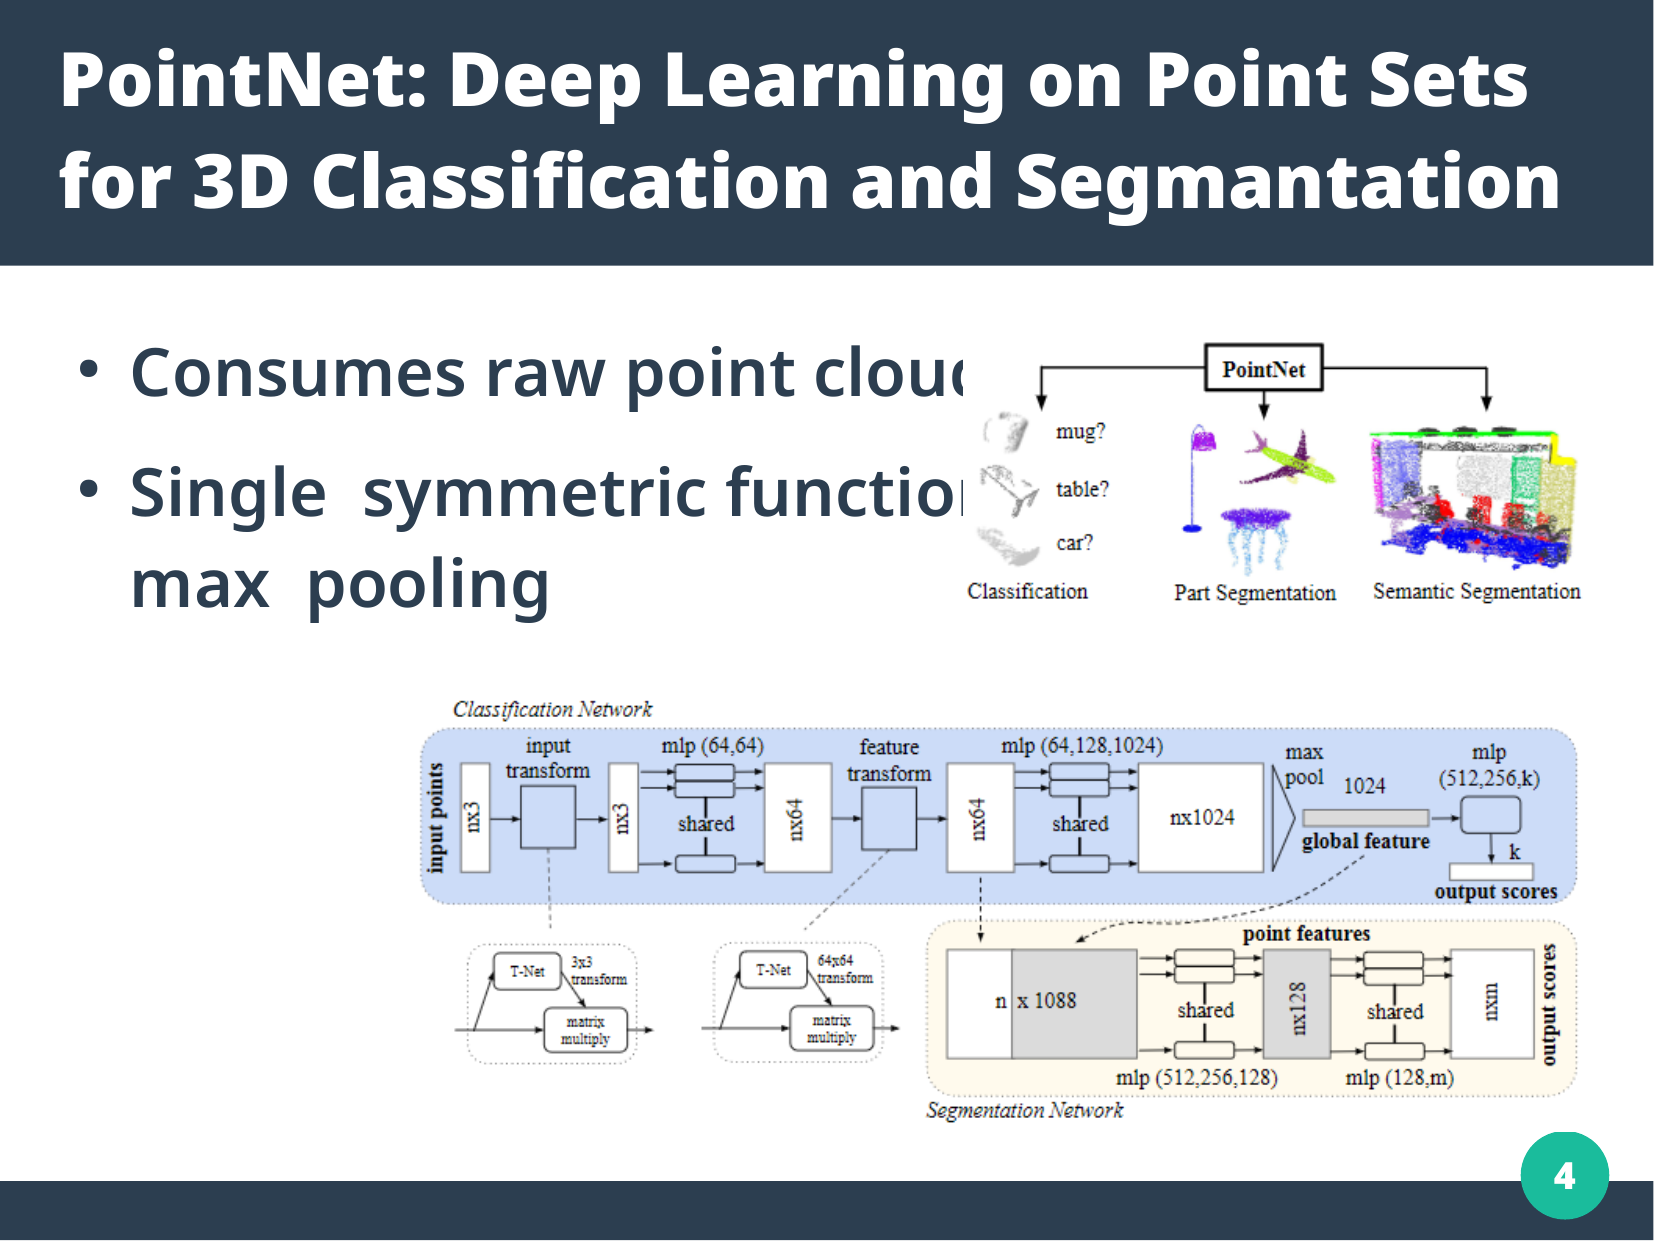

# PointNet: Deep Learning on Point Sets for 3D Classification and Segmantation
Consumes raw point cloud
Single symmetric function,
max pooling
4